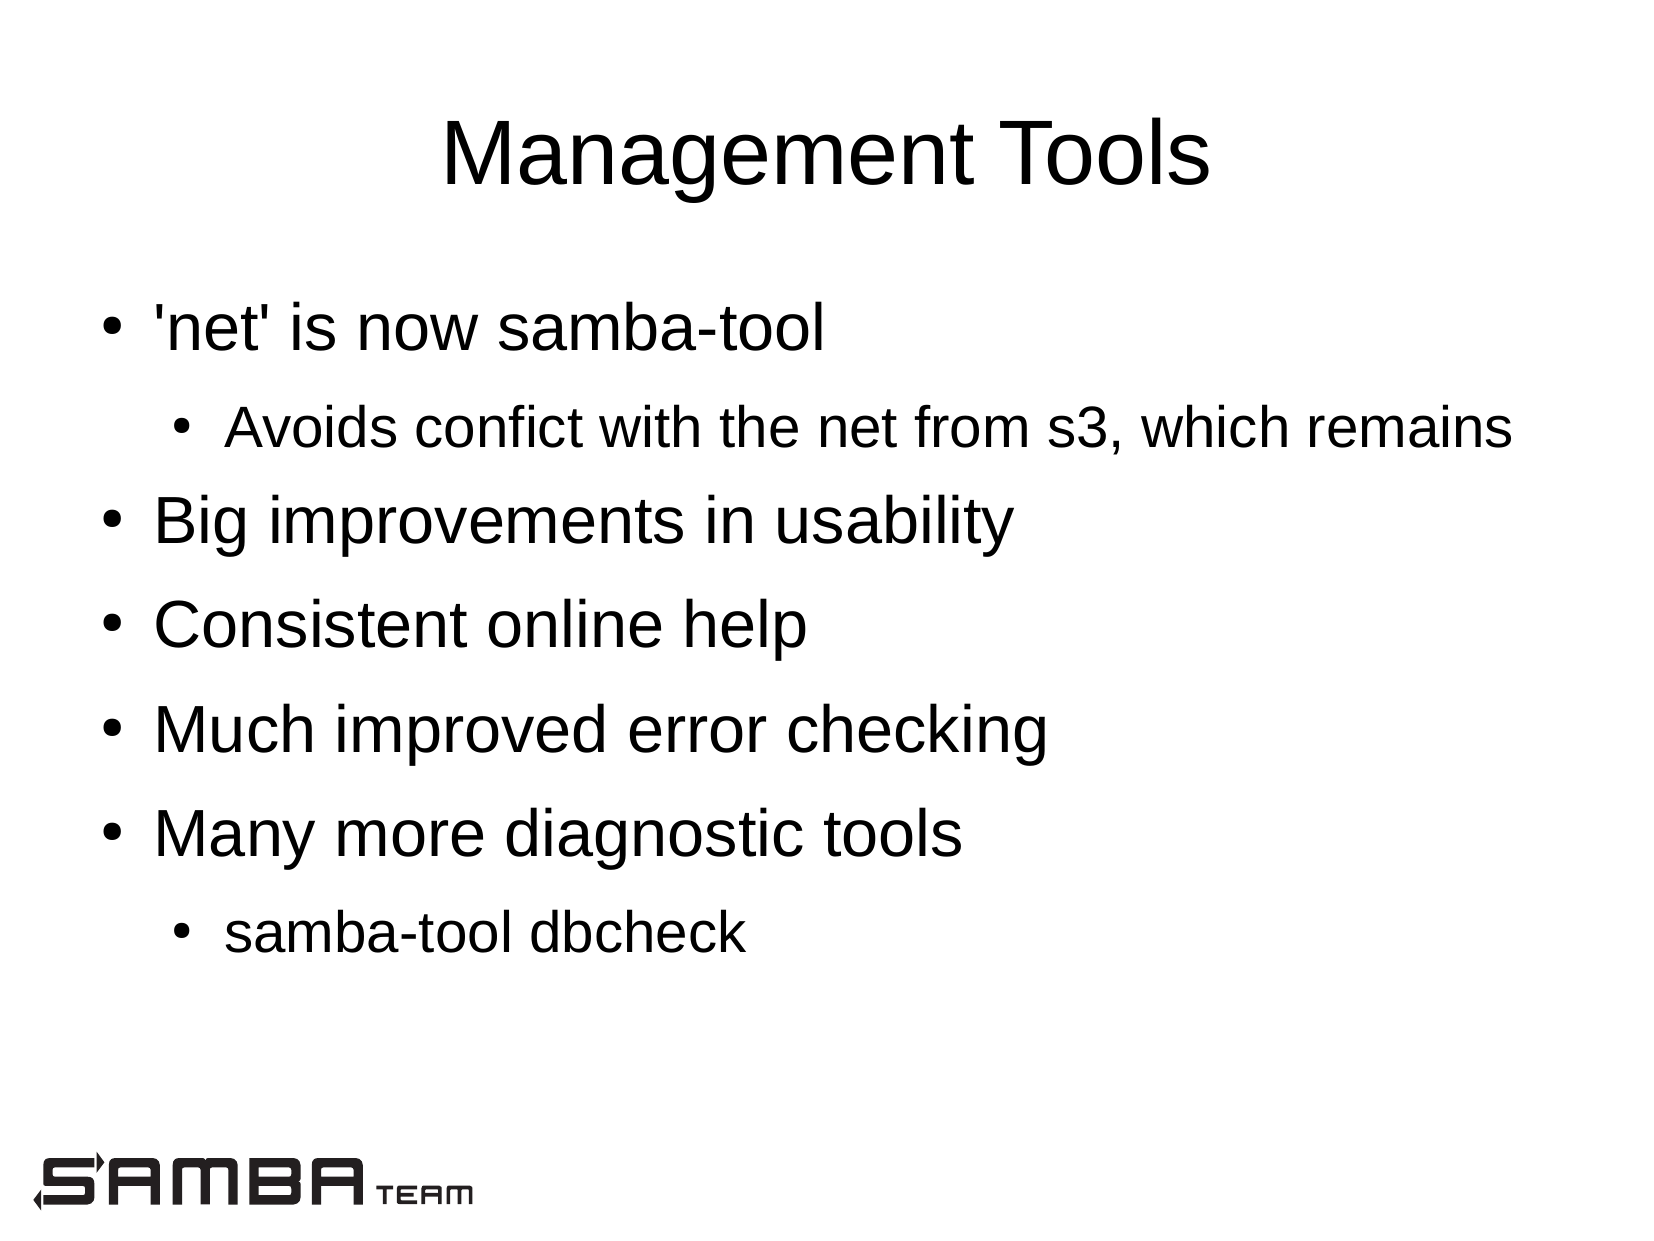

# Management Tools
'net' is now samba-tool
Avoids confict with the net from s3, which remains
Big improvements in usability
Consistent online help
Much improved error checking
Many more diagnostic tools
samba-tool dbcheck